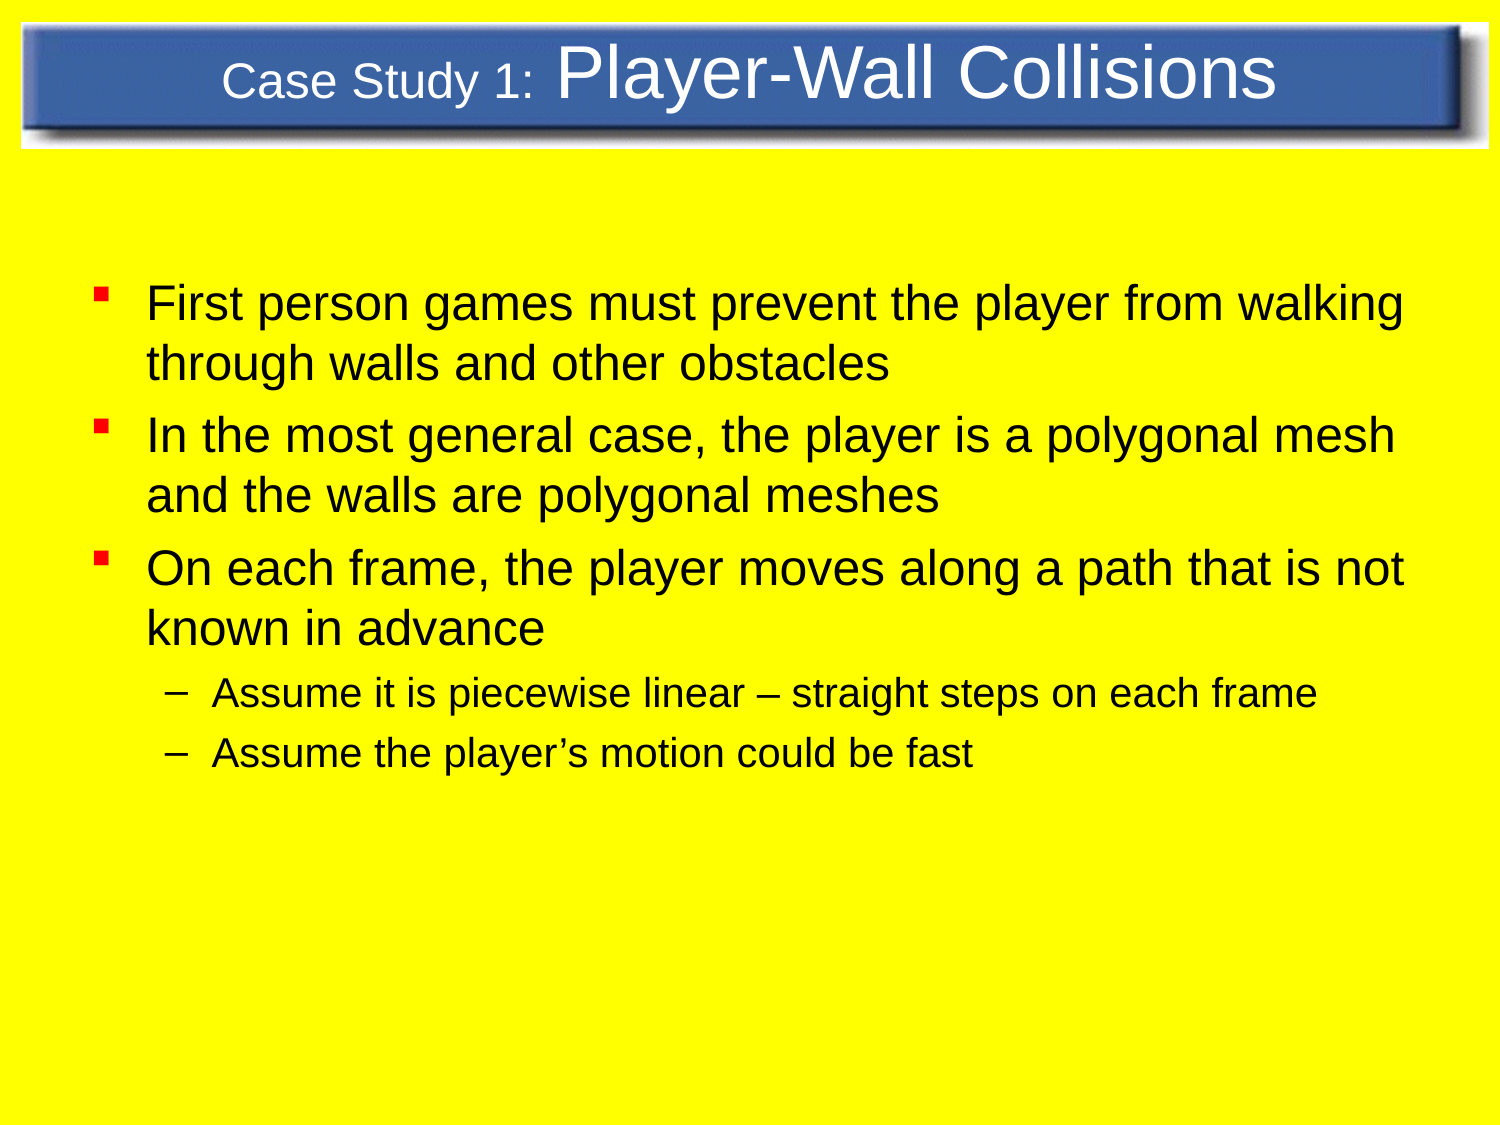

# Case Study 1: Player-Wall Collisions
First person games must prevent the player from walking through walls and other obstacles
In the most general case, the player is a polygonal mesh and the walls are polygonal meshes
On each frame, the player moves along a path that is not known in advance
Assume it is piecewise linear – straight steps on each frame
Assume the player’s motion could be fast